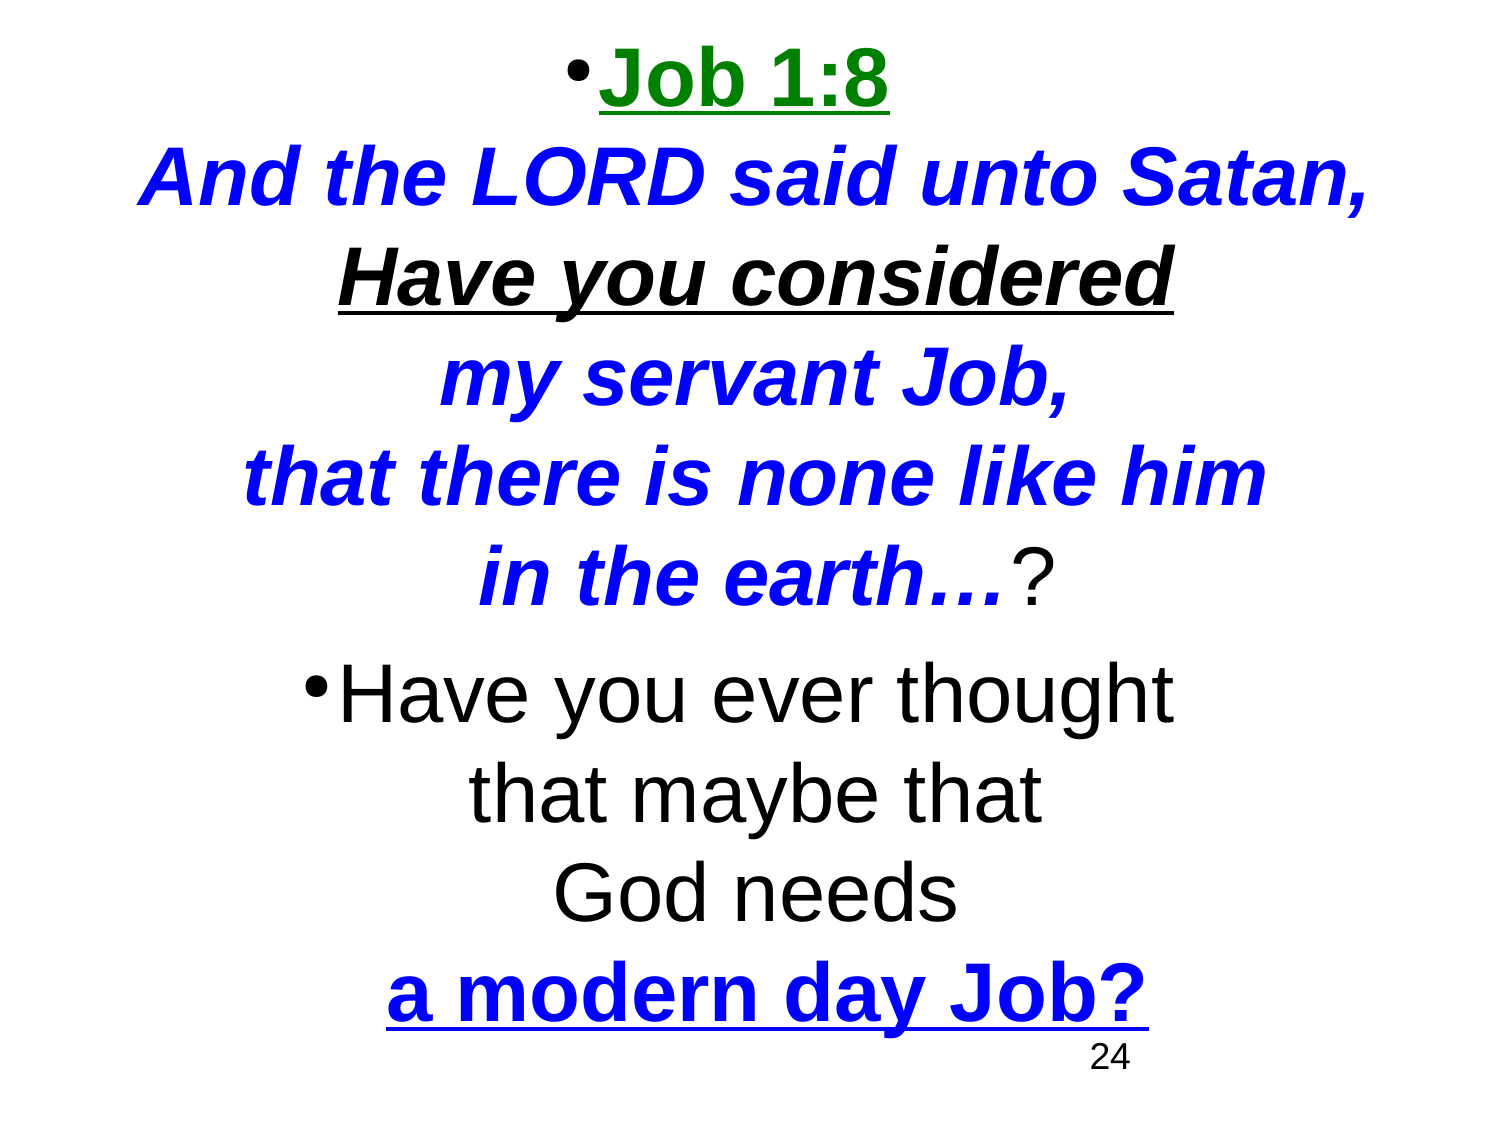

# Job 1:8  And the LORD said unto Satan, Have you considered my servant Job, that there is none like him in the earth…?
Have you ever thought
that maybe that
God needs
a modern day Job?
24